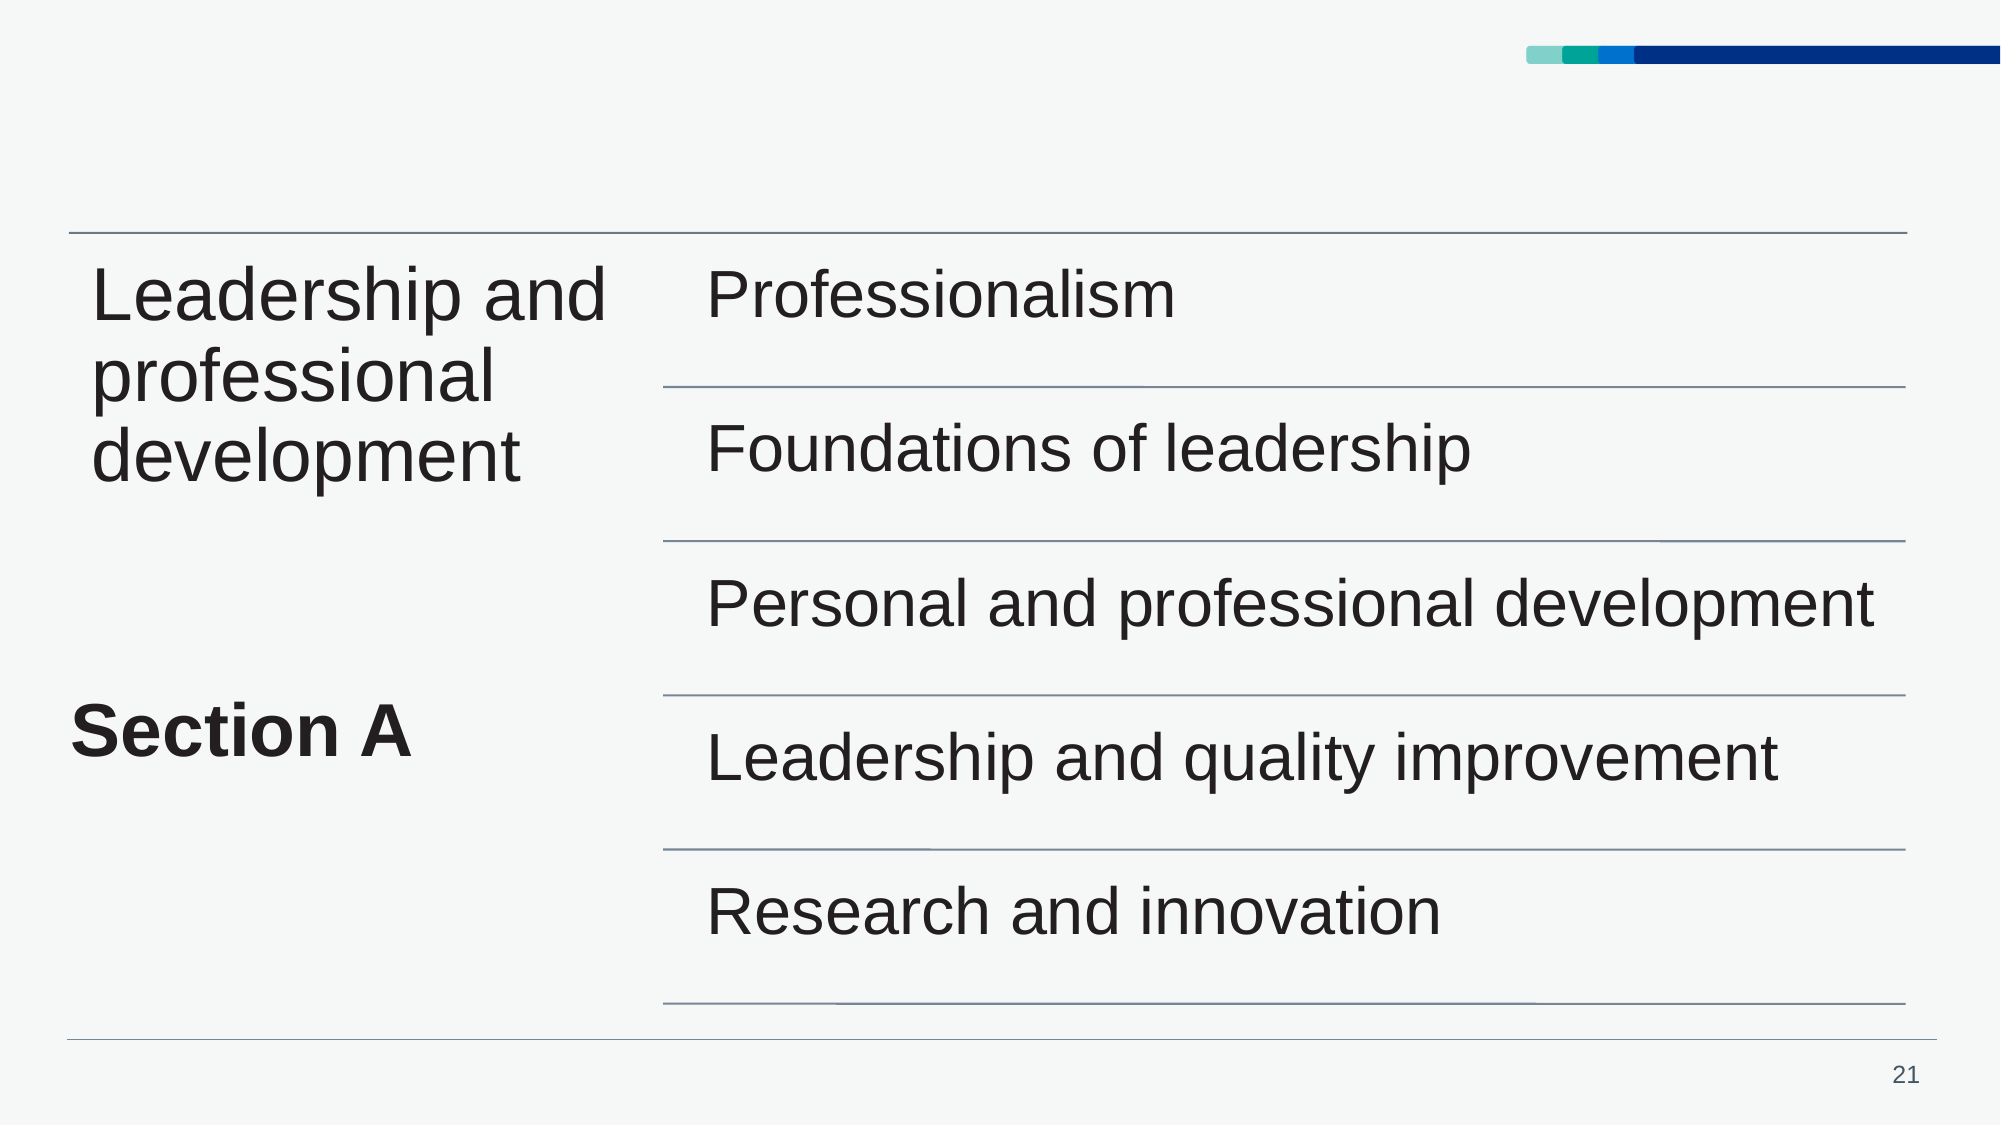

Leadership and professional development
Professionalism
Foundations of leadership
Personal and professional development
Leadership and quality improvement
Research and innovation
# Section A